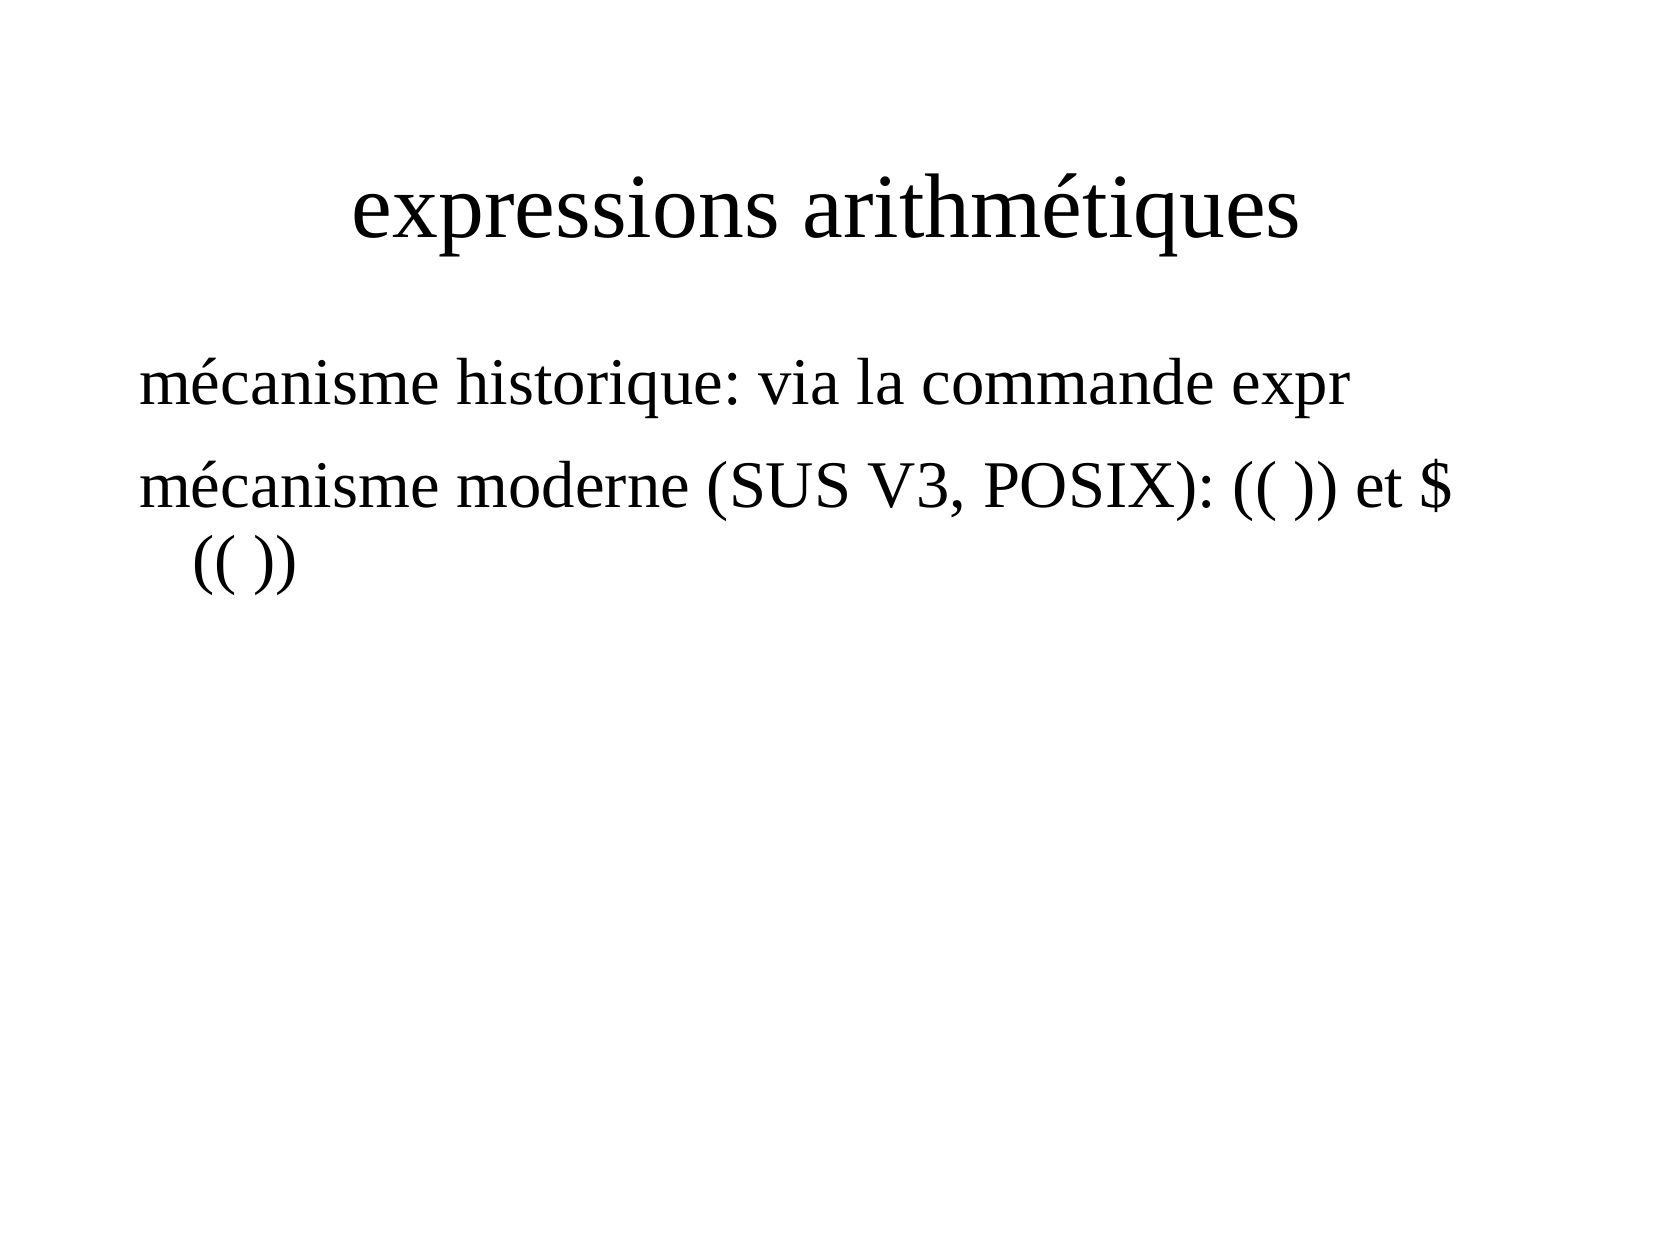

# expressions arithmétiques
mécanisme historique: via la commande expr
mécanisme moderne (SUS V3, POSIX): (( )) et $(( ))